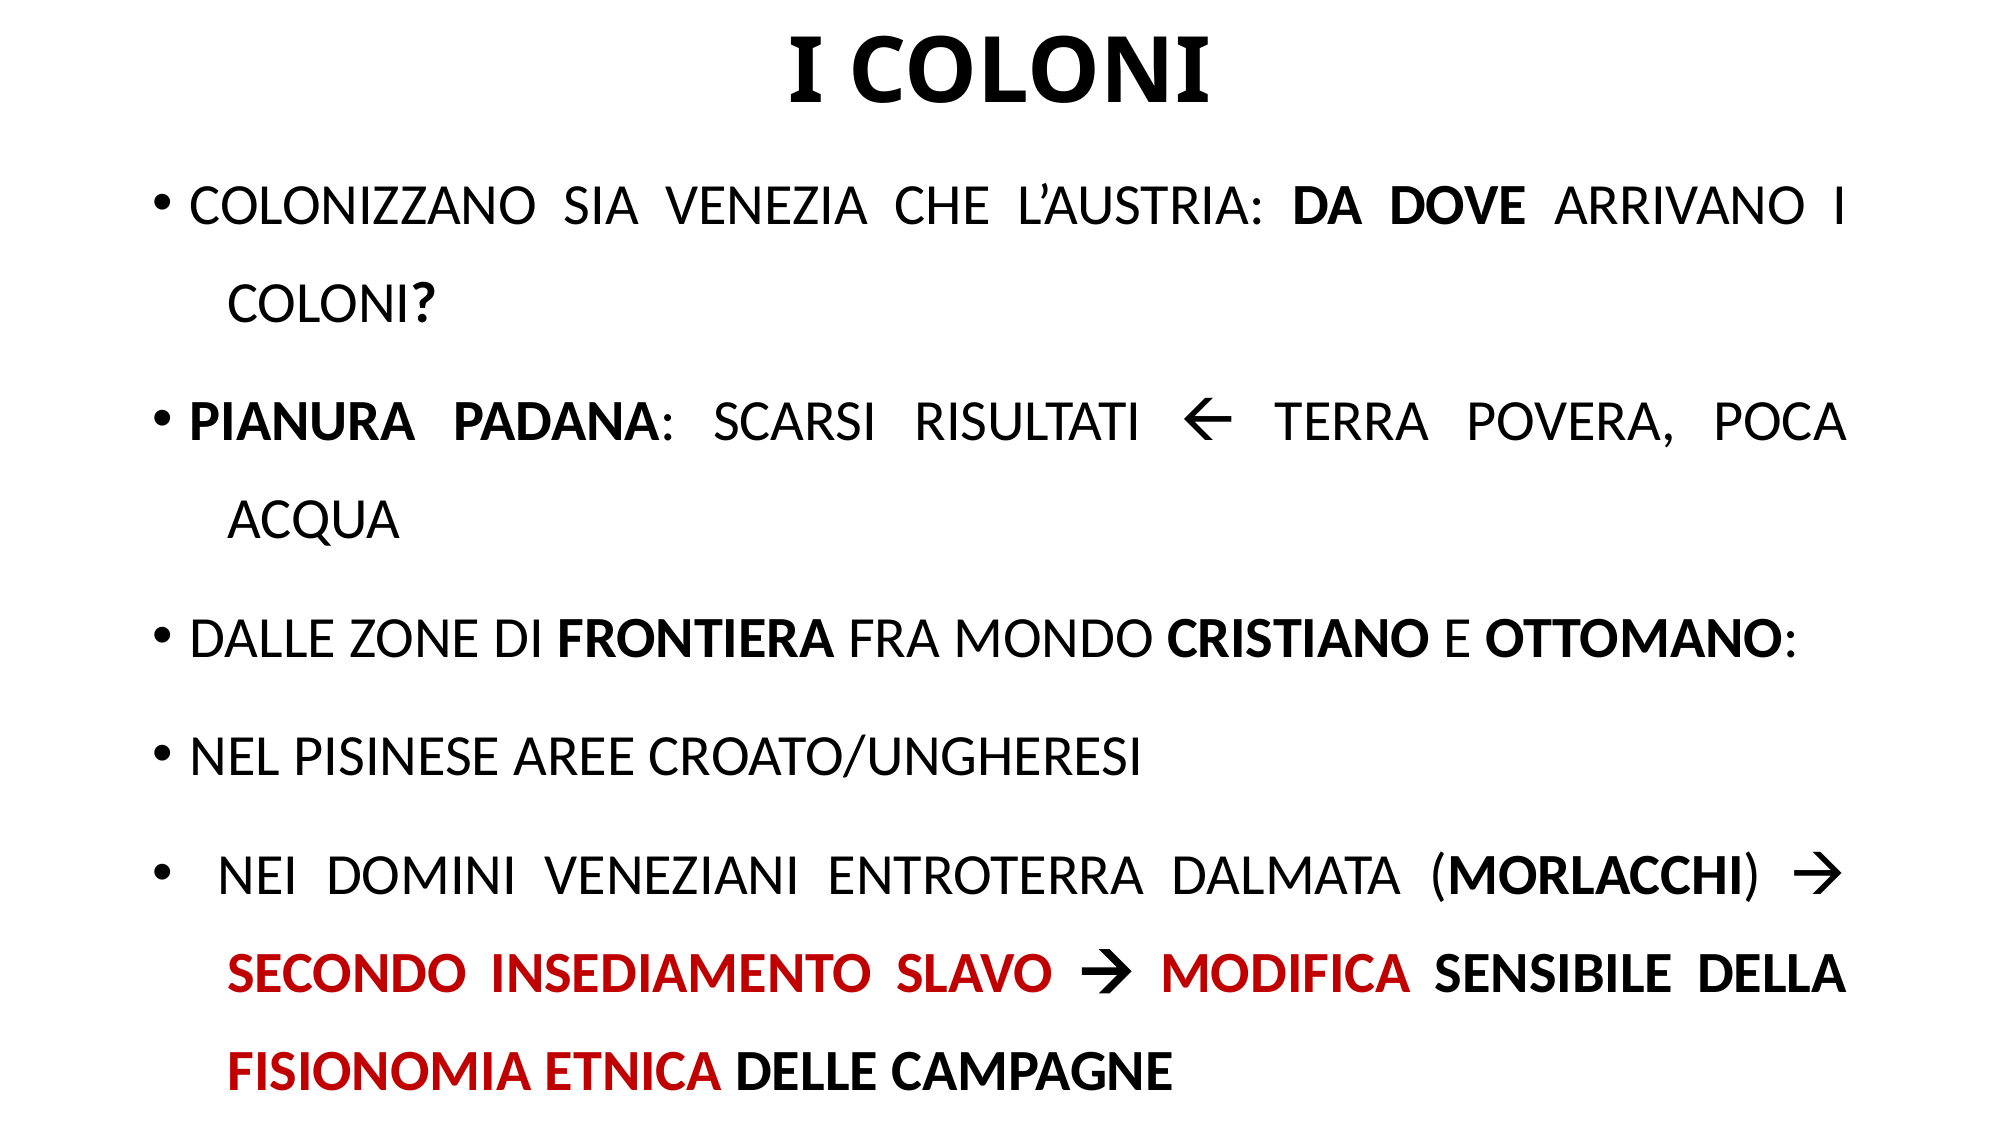

# I COLONI
COLONIZZANO SIA VENEZIA CHE L’AUSTRIA: DA DOVE ARRIVANO I COLONI?
PIANURA PADANA: SCARSI RISULTATI  TERRA POVERA, POCA ACQUA
DALLE ZONE DI FRONTIERA FRA MONDO CRISTIANO E OTTOMANO:
NEL PISINESE AREE CROATO/UNGHERESI
 NEI DOMINI VENEZIANI ENTROTERRA DALMATA (MORLACCHI)  SECONDO INSEDIAMENTO SLAVO  MODIFICA SENSIBILE DELLA FISIONOMIA ETNICA DELLE CAMPAGNE